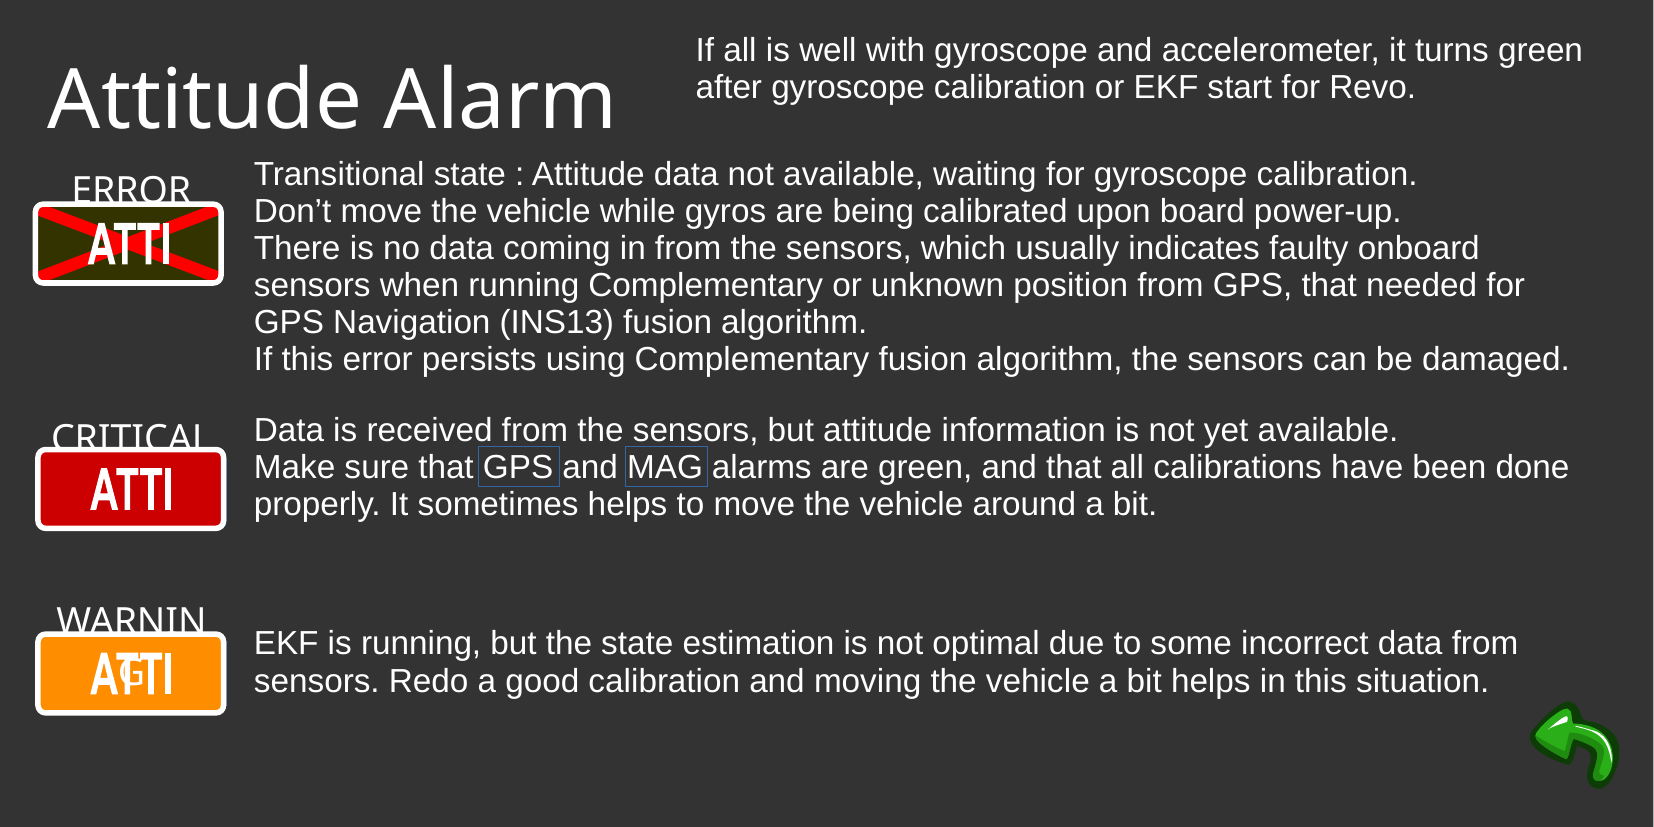

If all is well with gyroscope and accelerometer, it turns green after gyroscope calibration or EKF start for Revo.
Attitude Alarm
Transitional state : Attitude data not available, waiting for gyroscope calibration.
Don’t move the vehicle while gyros are being calibrated upon board power-up.
There is no data coming in from the sensors, which usually indicates faulty onboard sensors when running Complementary or unknown position from GPS, that needed for GPS Navigation (INS13) fusion algorithm.
If this error persists using Complementary fusion algorithm, the sensors can be damaged.
ERROR
CRITICAL
Data is received from the sensors, but attitude information is not yet available.
Make sure that GPS and MAG alarms are green, and that all calibrations have been done properly. It sometimes helps to move the vehicle around a bit.
WARNING
EKF is running, but the state estimation is not optimal due to some incorrect data from sensors. Redo a good calibration and moving the vehicle a bit helps in this situation.